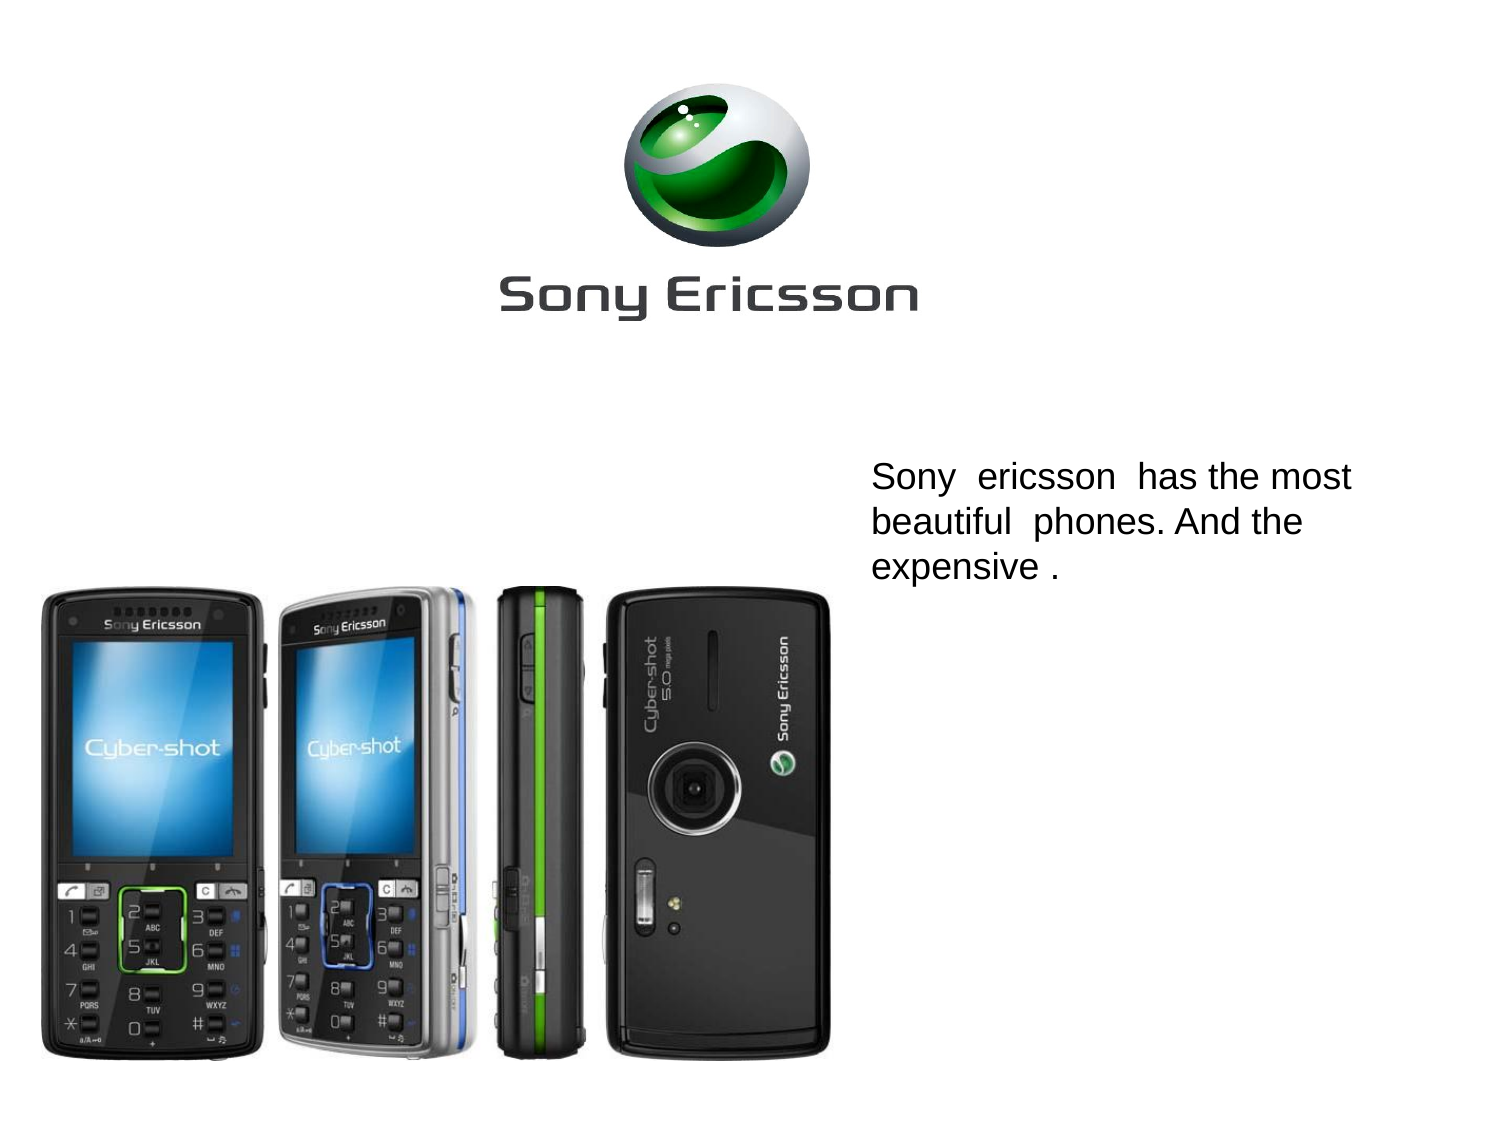

Sony ericsson has the most beautiful phones. And the expensive .